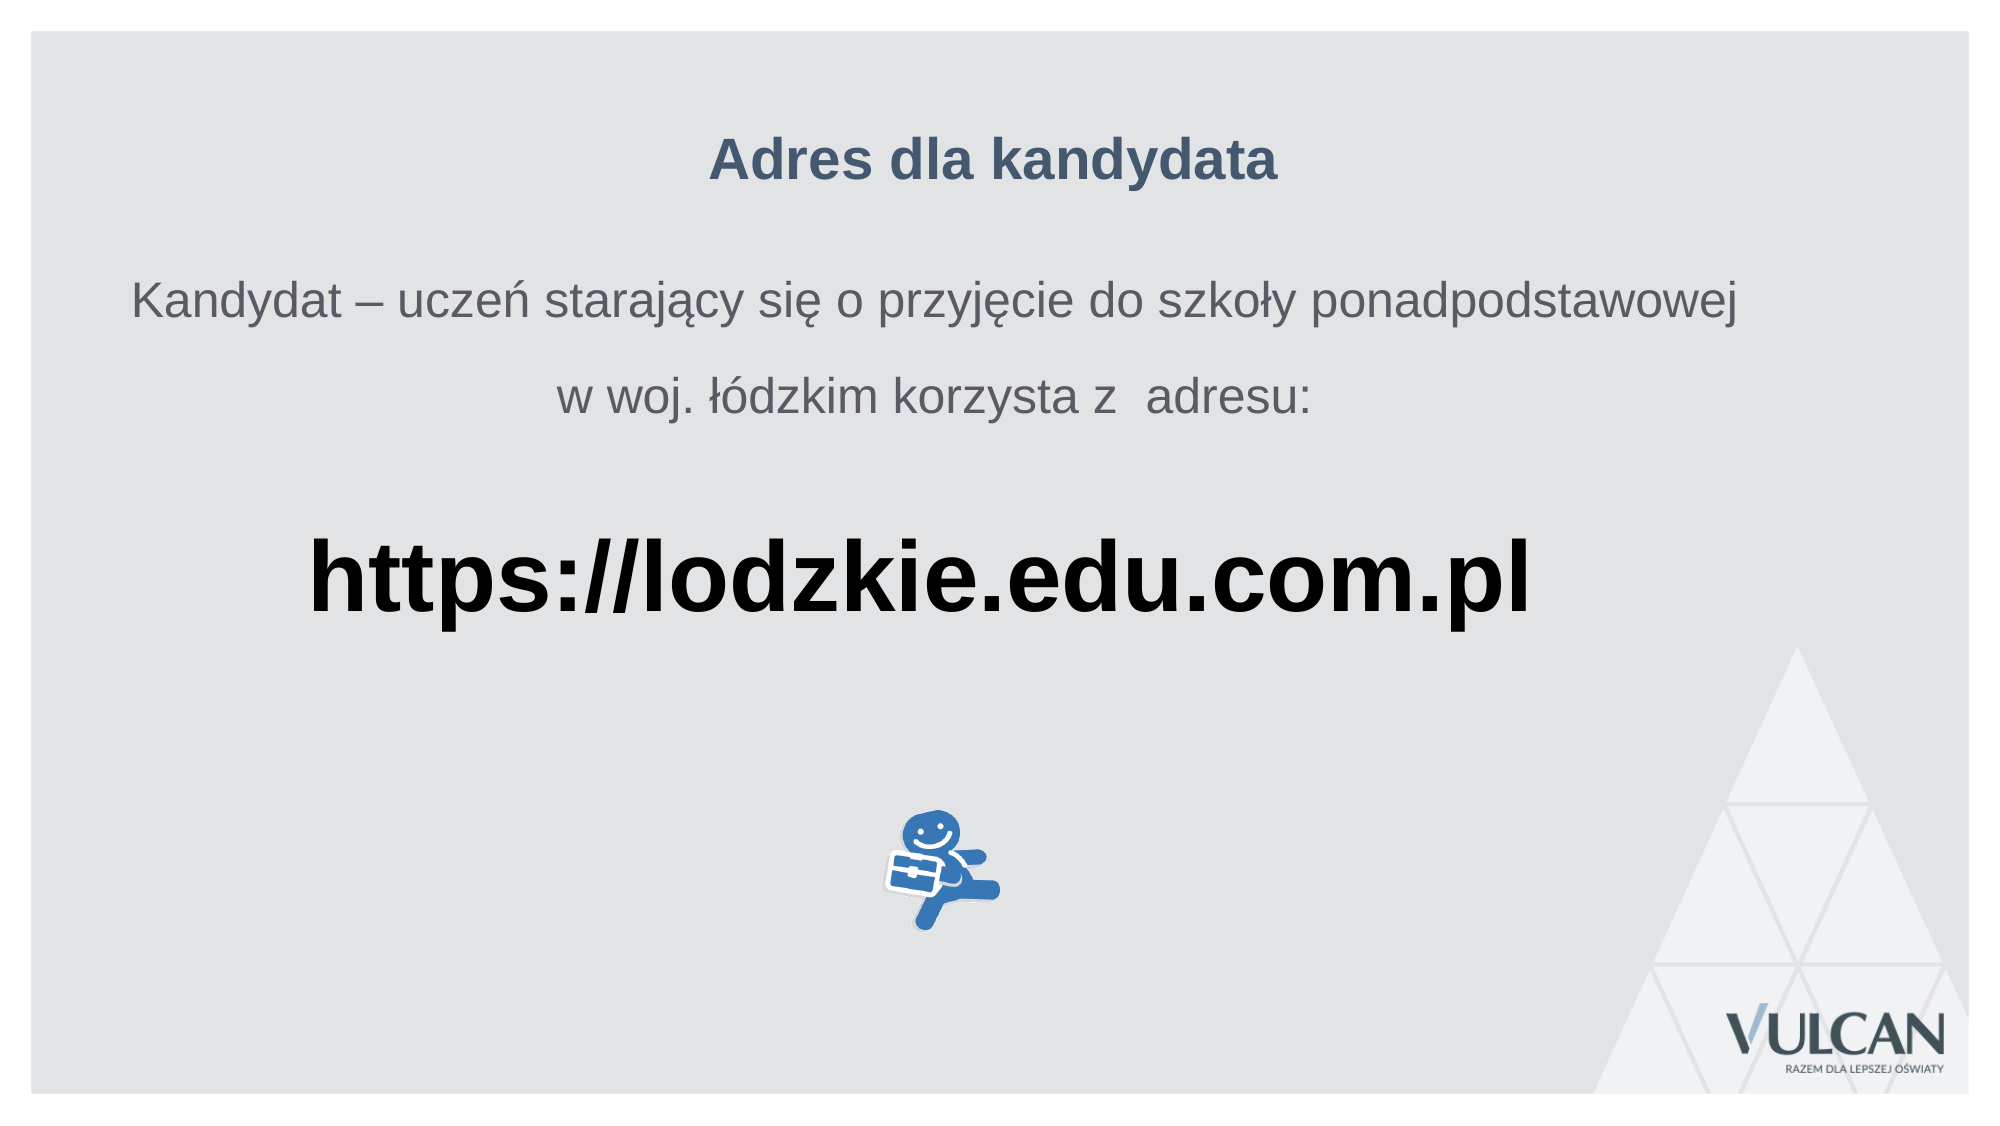

Adres dla kandydata
# Kandydat – uczeń starający się o przyjęcie do szkoły ponadpodstawowej
w woj. łódzkim korzysta z adresu:
https://lodzkie.edu.com.pl